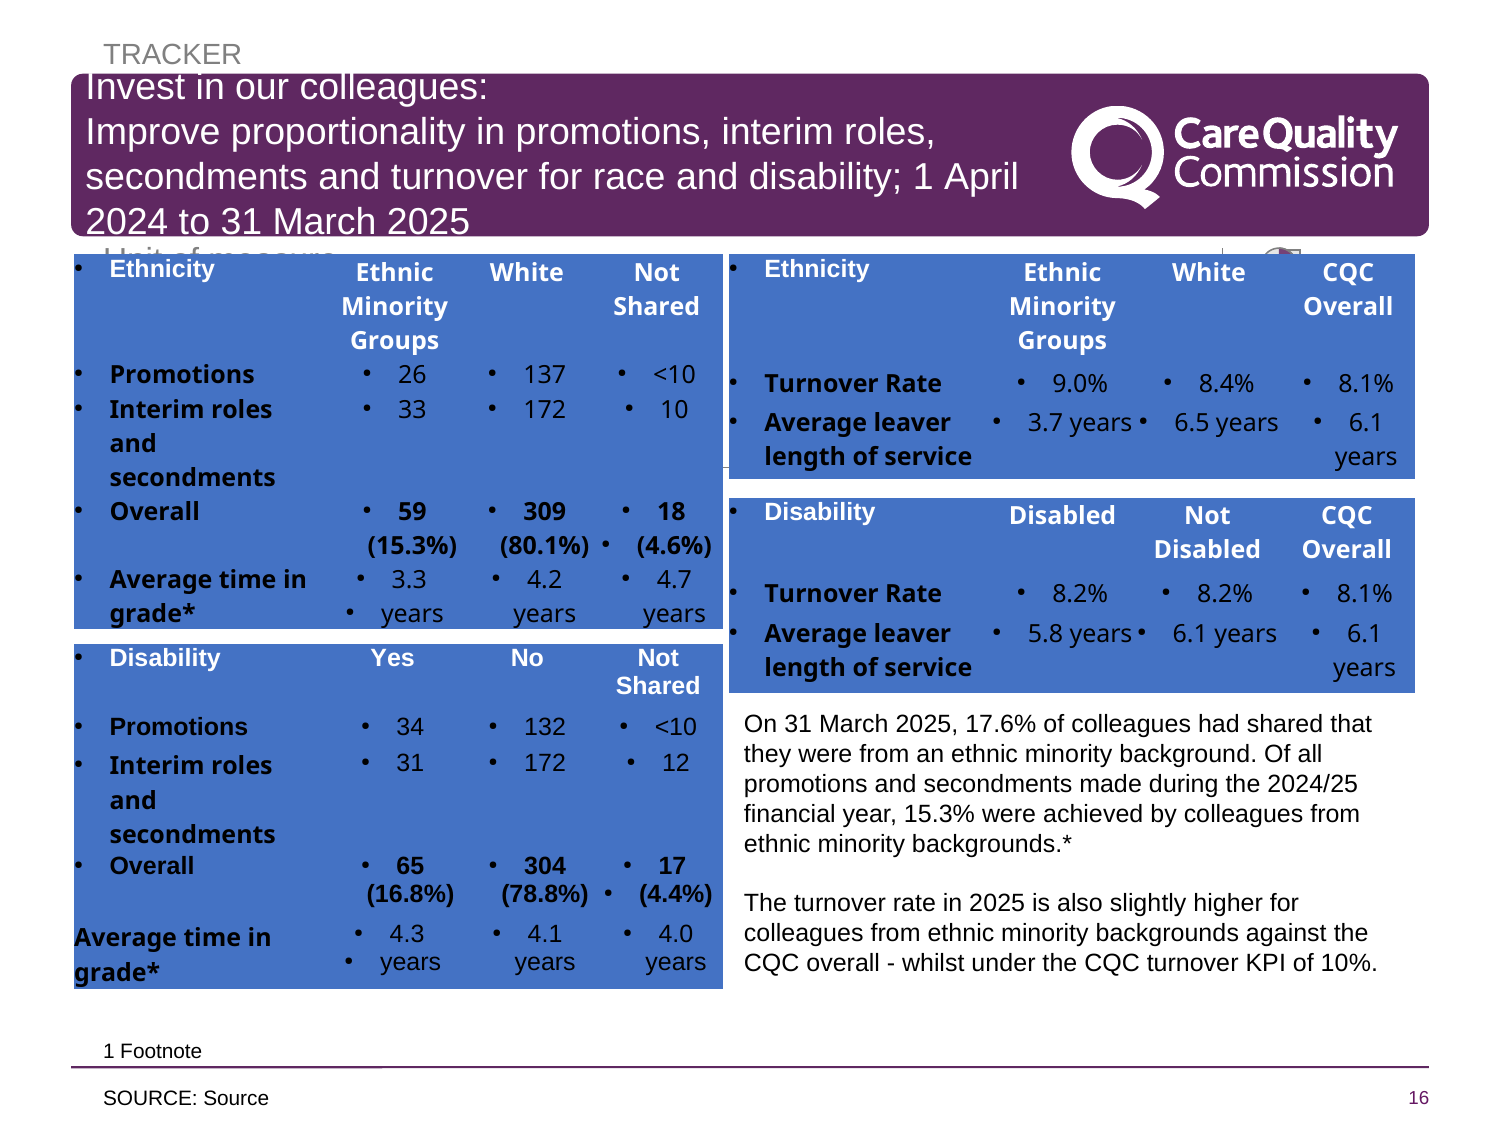

# Invest in our colleagues: Improve proportionality in promotions, interim roles, secondments and turnover for race and disability; 1 April 2024 to 31 March 2025
| Ethnicity | Ethnic Minority Groups | White | Not Shared |
| --- | --- | --- | --- |
| Promotions | 26 | 137 | <10 |
| Interim roles and secondments | 33 | 172 | 10 |
| Overall | 59 (15.3%) | 309 (80.1%) | 18 (4.6%) |
| Average time in grade\* | 3.3 years | 4.2 years | 4.7 years |
| Ethnicity | Ethnic Minority Groups | White | CQC Overall |
| --- | --- | --- | --- |
| Turnover Rate | 9.0% | 8.4% | 8.1% |
| Average leaver length of service | 3.7 years | 6.5 years | 6.1 years |
| Disability | Disabled | Not Disabled | CQC Overall |
| --- | --- | --- | --- |
| Turnover Rate | 8.2% | 8.2% | 8.1% |
| Average leaver length of service | 5.8 years | 6.1 years | 6.1 years |
| Disability | Yes | No | Not Shared |
| --- | --- | --- | --- |
| Promotions | 34 | 132 | <10 |
| Interim roles and secondments | 31 | 172 | 12 |
| Overall | 65 (16.8%) | 304 (78.8%) | 17 (4.4%) |
| Average time in grade\* | 4.3 years | 4.1 years | 4.0 years |
On 31 March 2025, 17.6% of colleagues had shared that they were from an ethnic minority background. Of all promotions and secondments made during the 2024/25 financial year, 15.3% were achieved by colleagues from ethnic minority backgrounds.*
The turnover rate in 2025 is also slightly higher for colleagues from ethnic minority backgrounds against the CQC overall - whilst under the CQC turnover KPI of 10%.